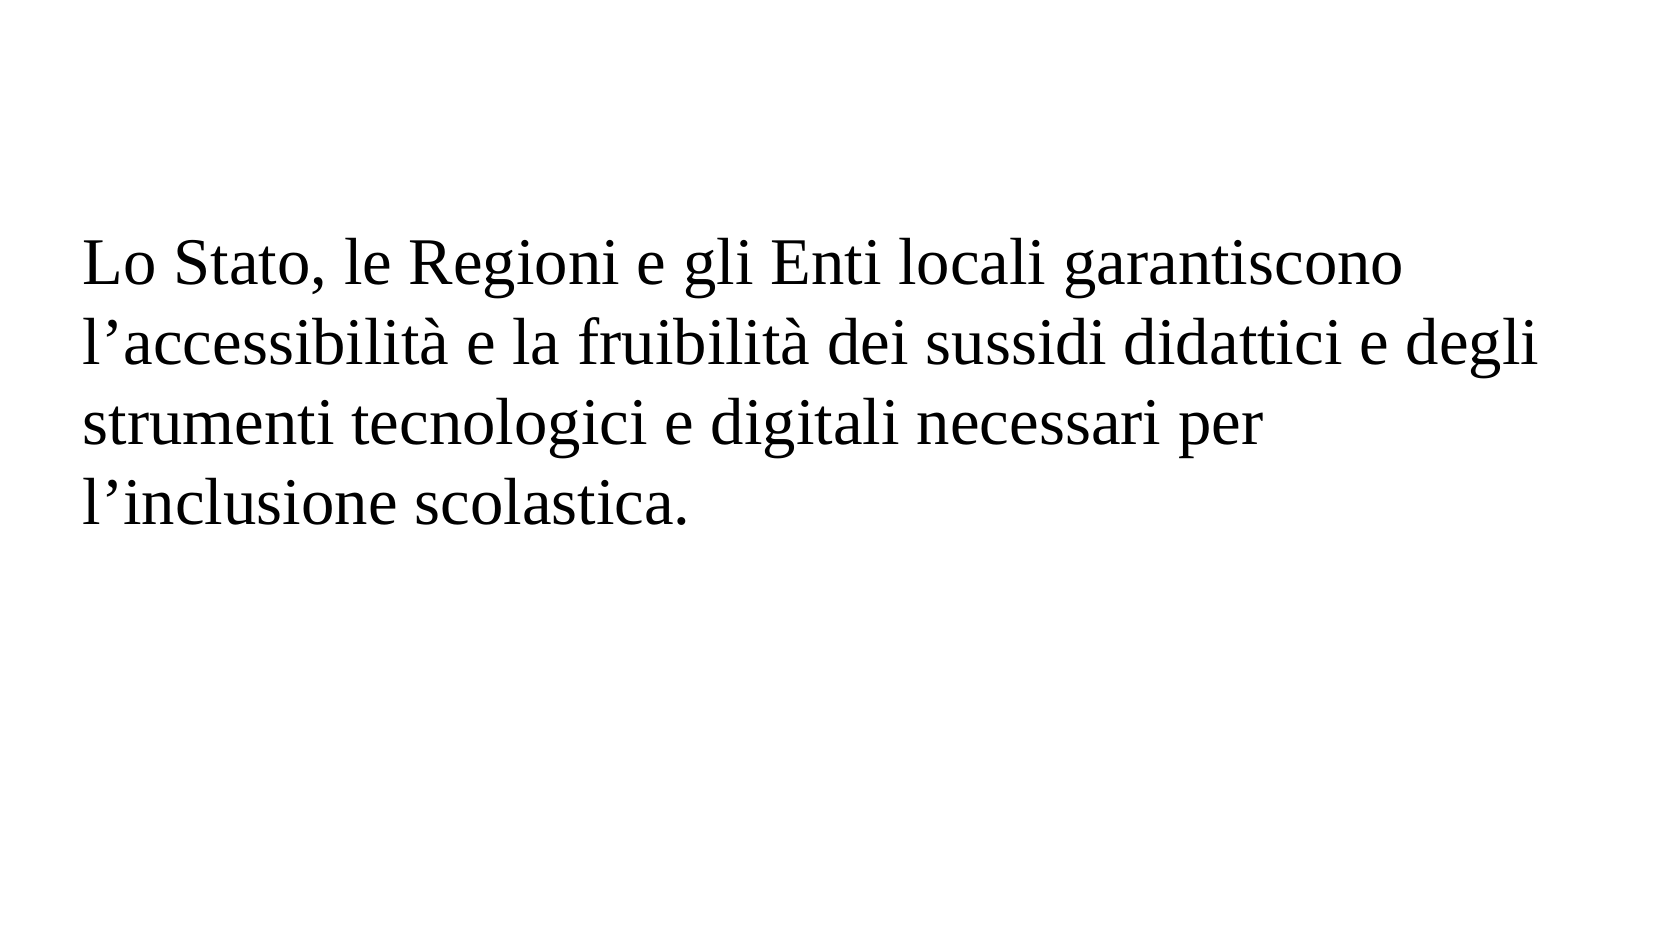

# Lo Stato, le Regioni e gli Enti locali garantiscono l’accessibilità e la fruibilità dei sussidi didattici e degli strumenti tecnologici e digitali necessari per l’inclusione scolastica.